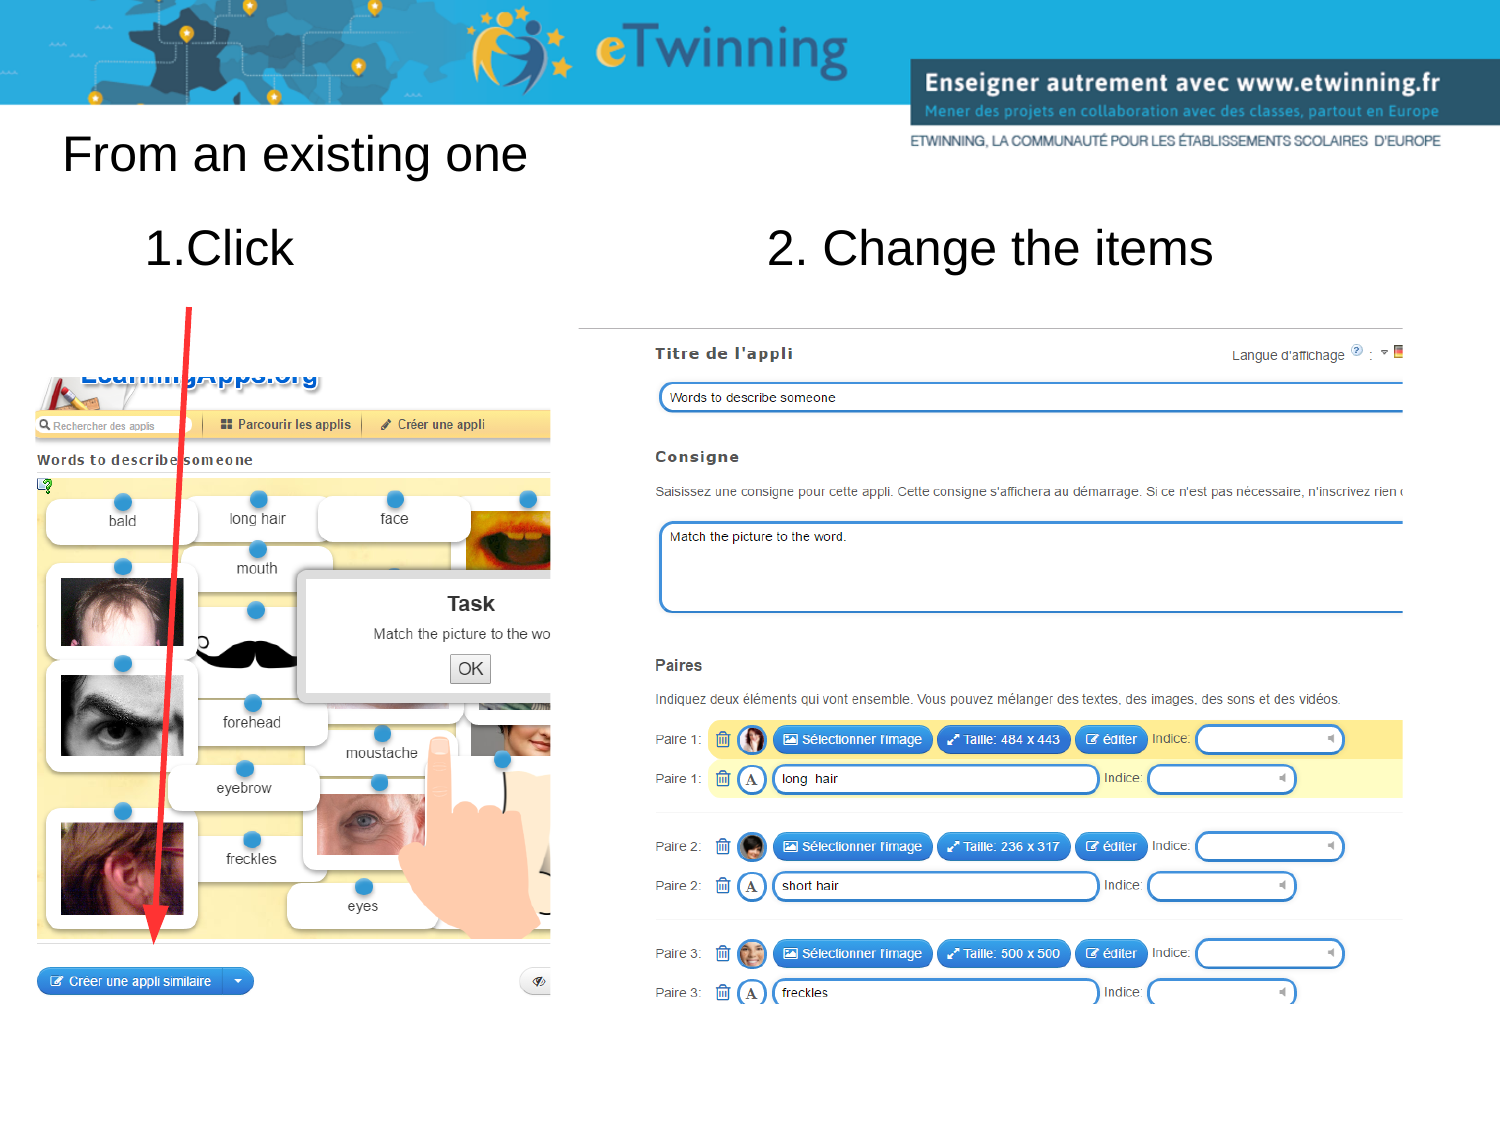

From an existing one
2. Change the items
1.Click